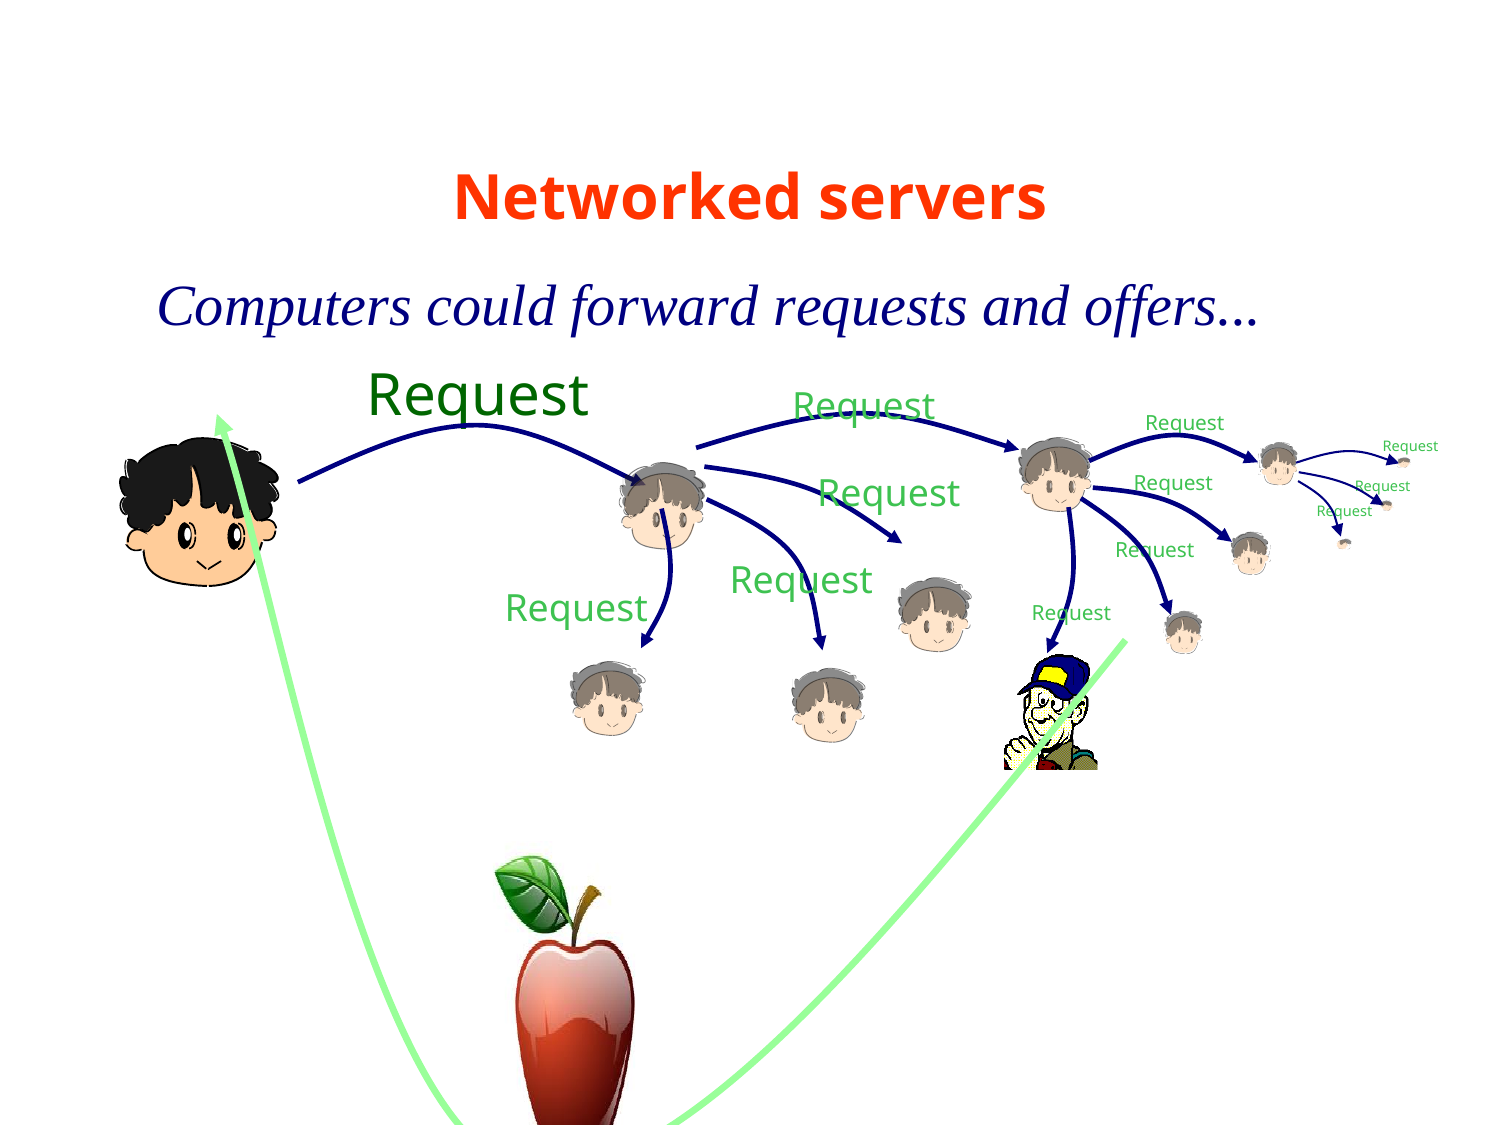

# Networked servers
Computers could forward requests and offers...
Request
Request
Request
Request
Request
Request
Request
Request
Request
Request
Request
Request
to ask their friends...
= Ask your friends…
to ask their friends...
to ask their friends...
5